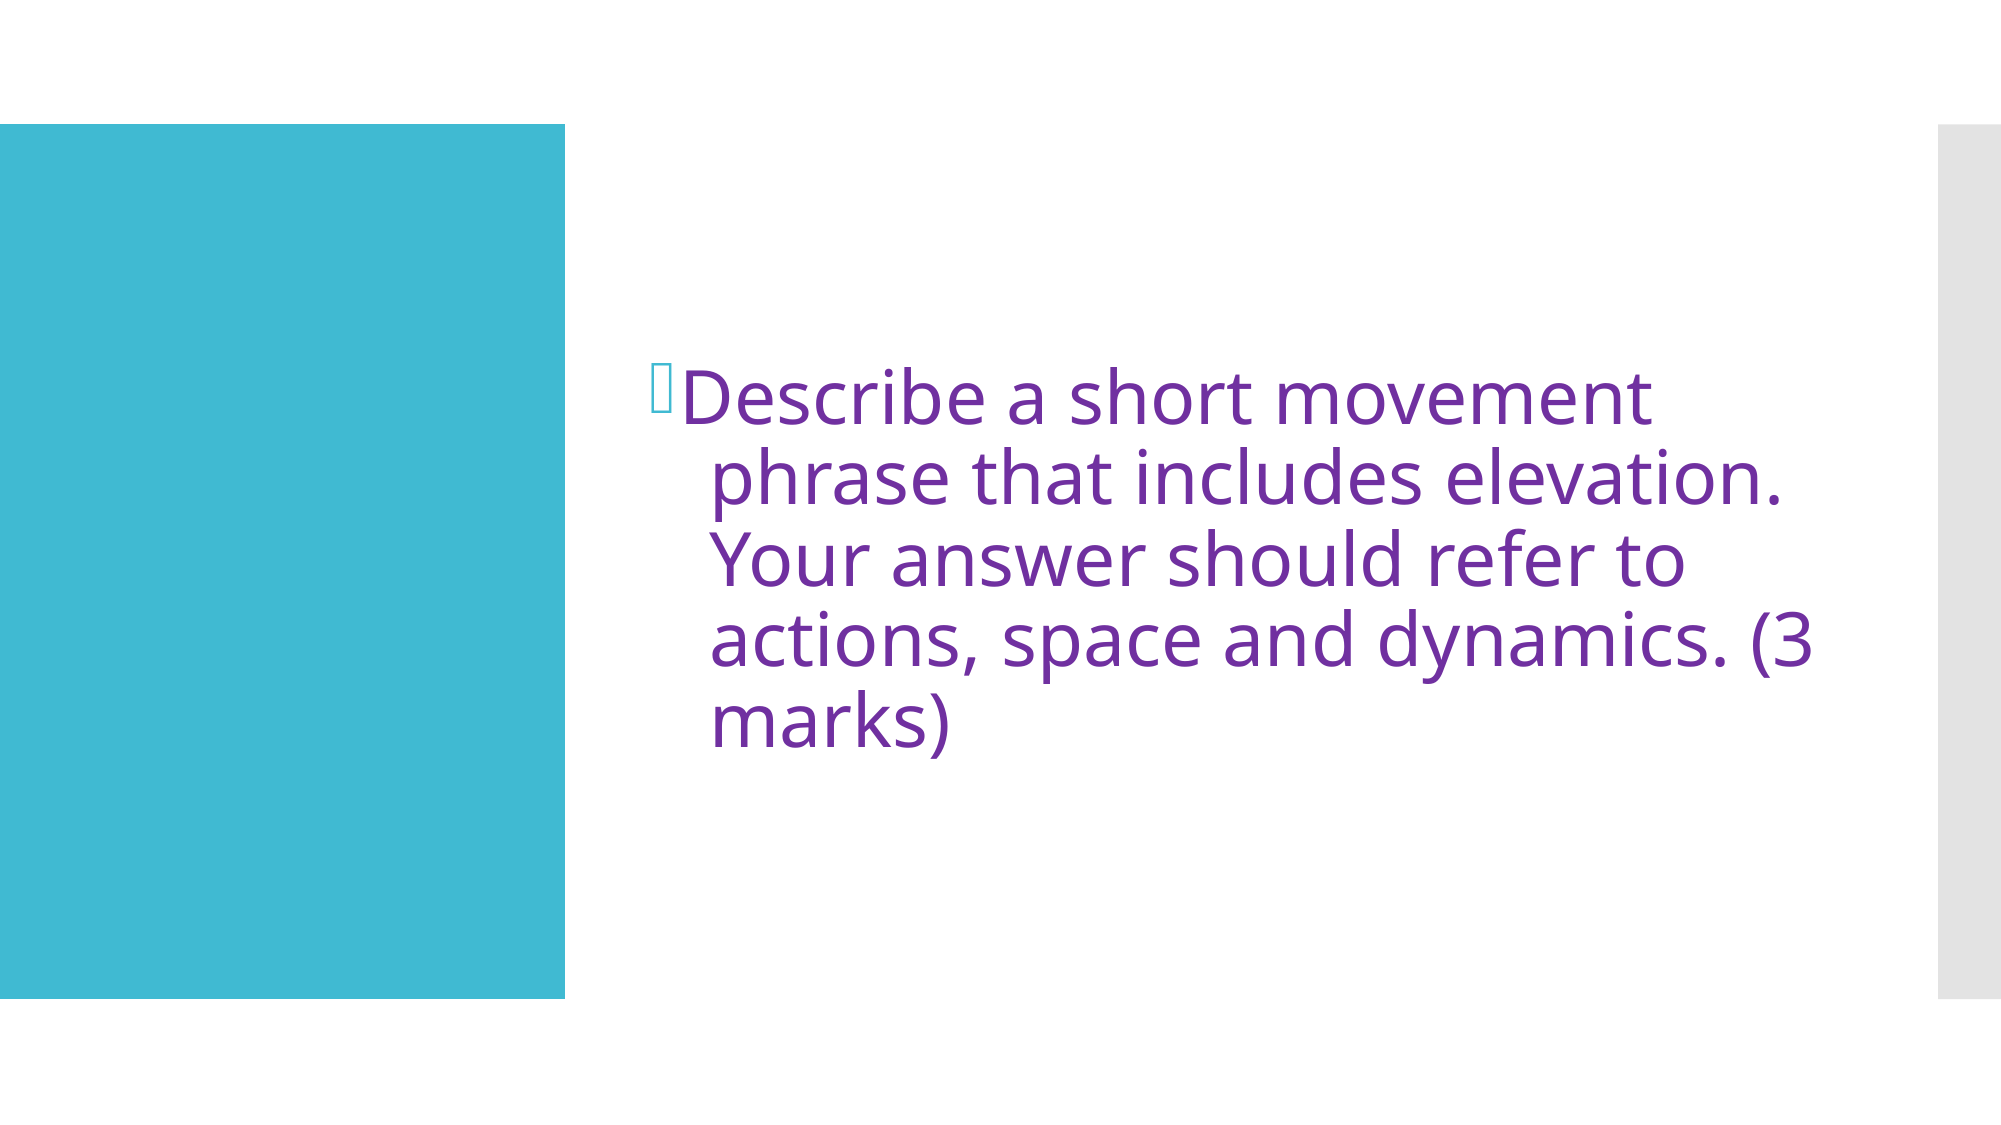

Describe a short movement phrase that includes elevation. Your answer should refer to actions, space and dynamics. (3 marks)
#